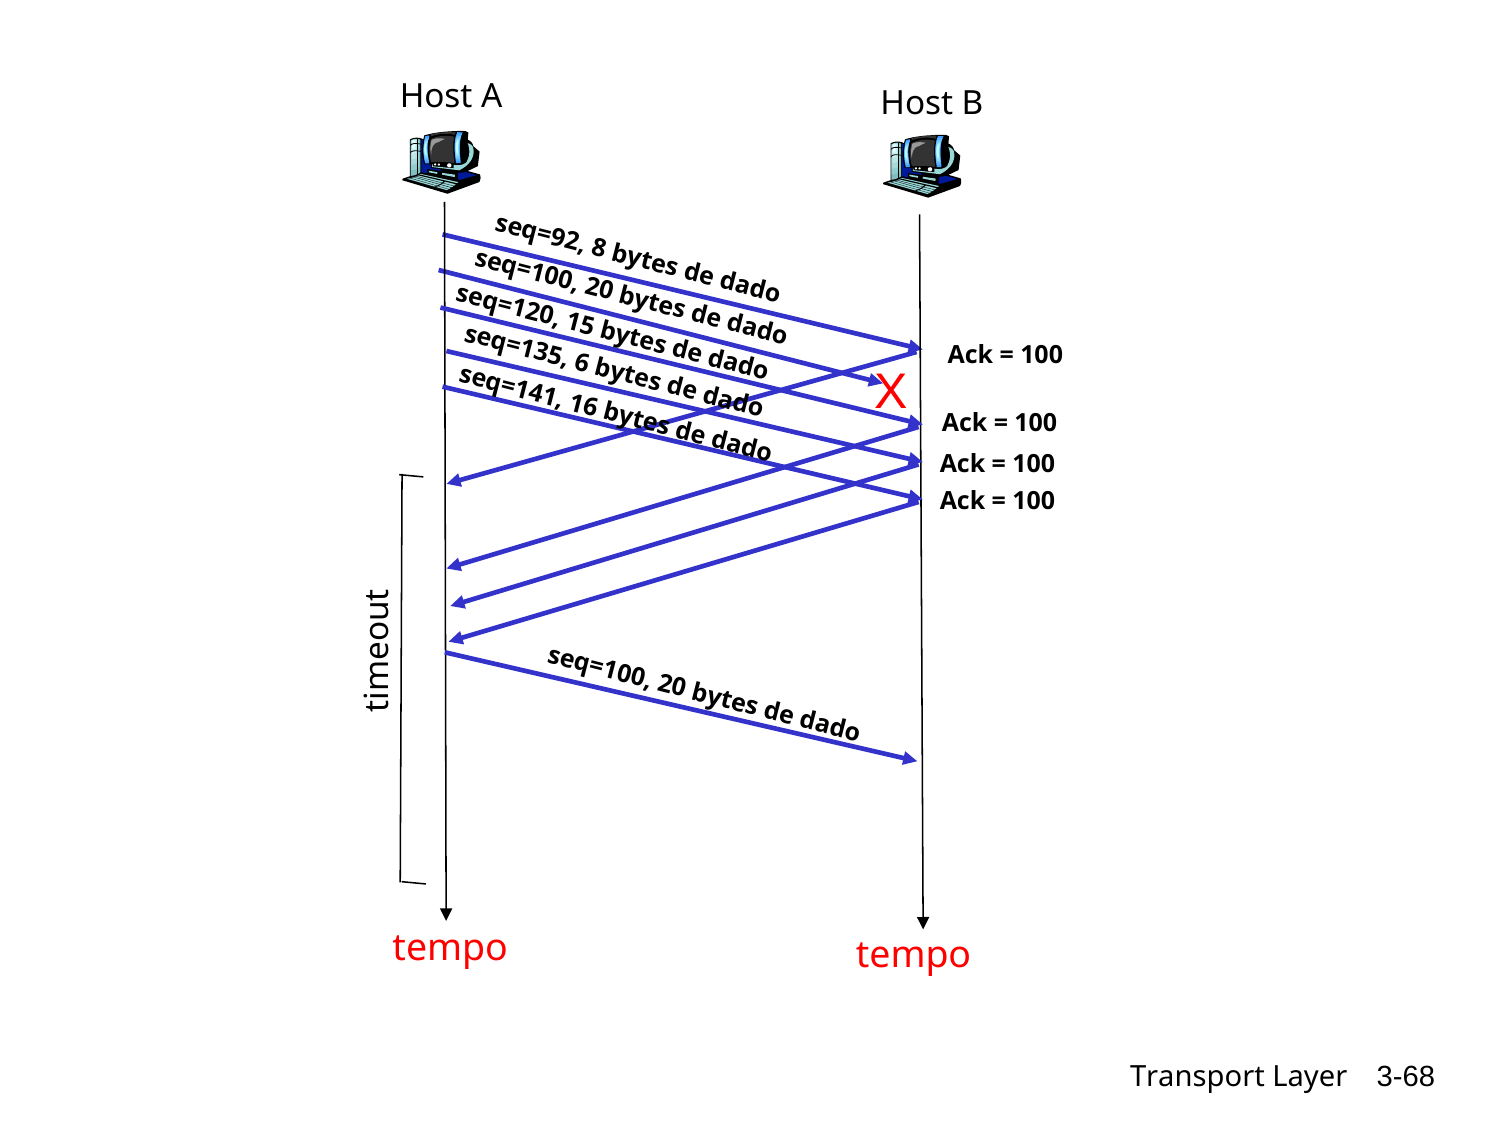

Host A
Host B
seq=92, 8 bytes de dado
seq=100, 20 bytes de dado
seq=120, 15 bytes de dado
Ack = 100
seq=135, 6 bytes de dado
X
seq=141, 16 bytes de dado
Ack = 100
Ack = 100
Ack = 100
timeout
seq=100, 20 bytes de dado
tempo
tempo
Transport Layer